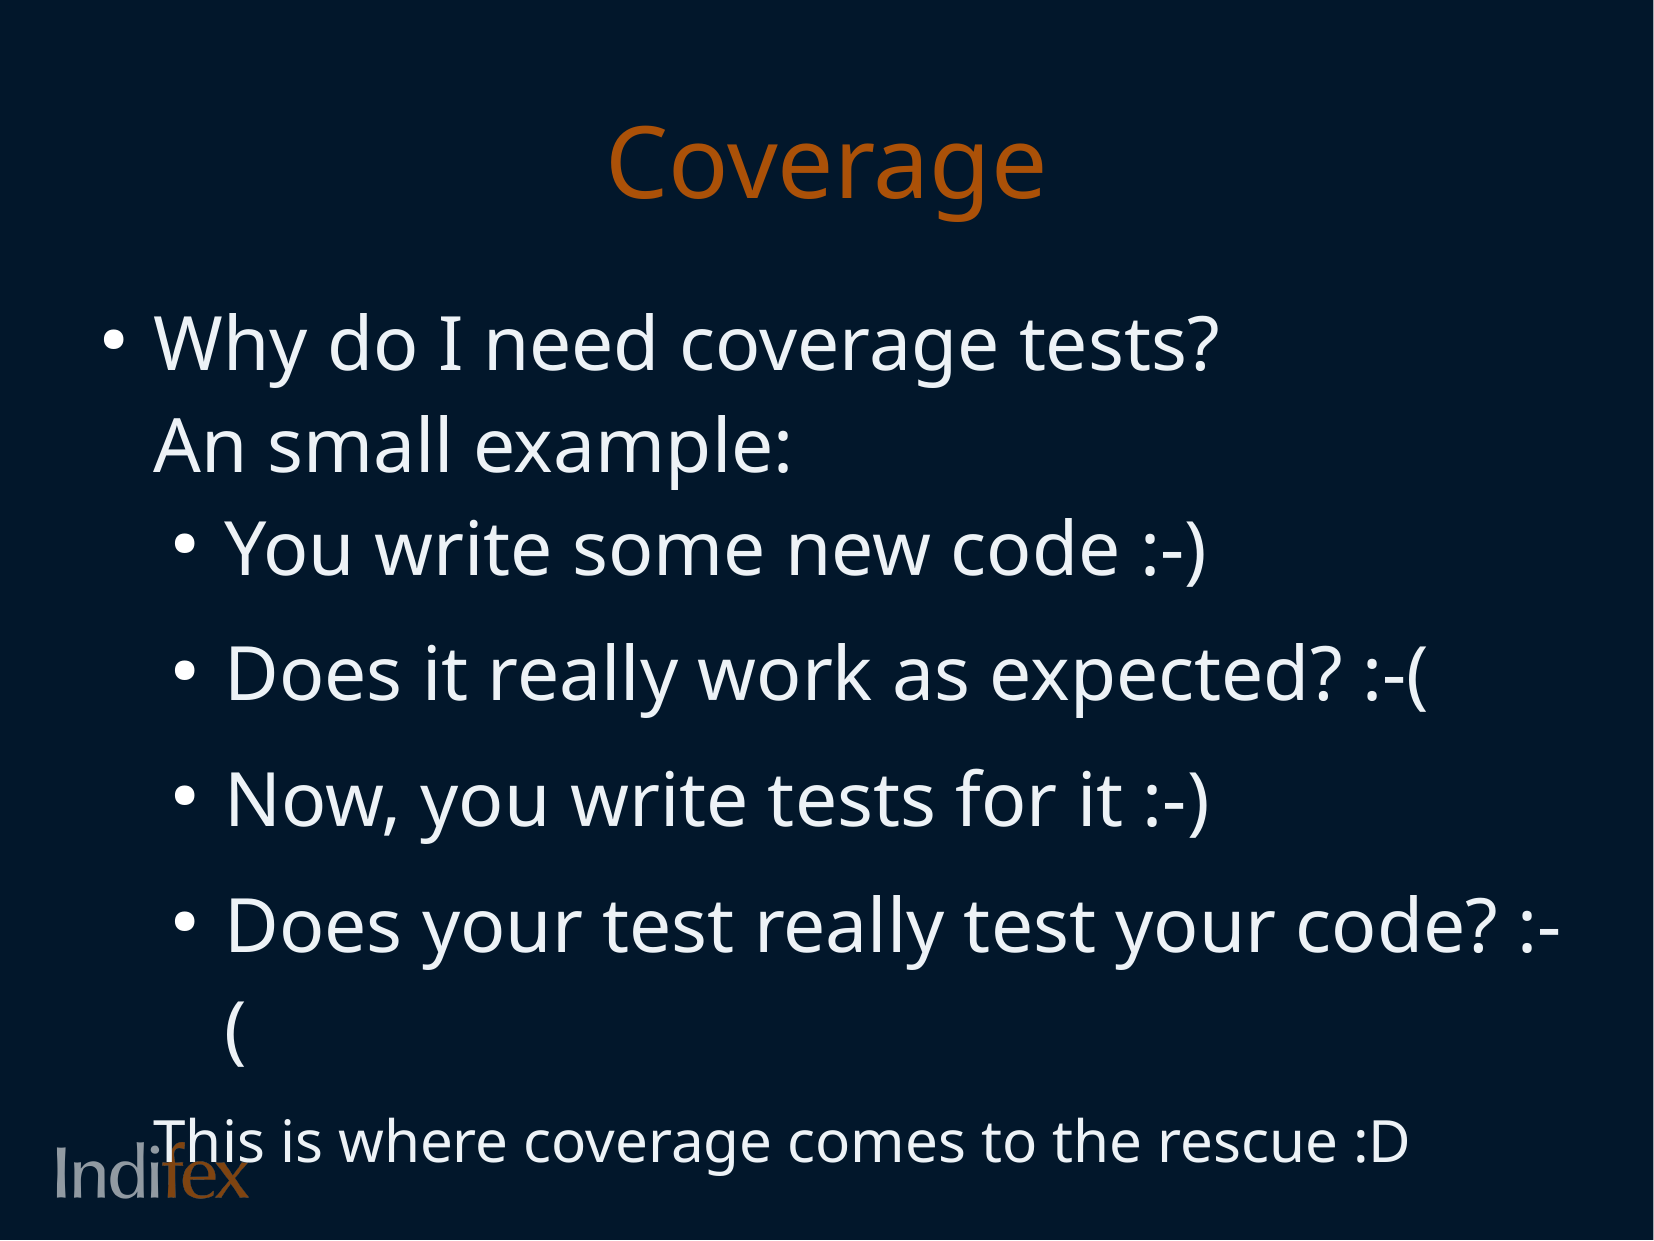

# Coverage
Why do I need coverage tests?
An small example:
You write some new code :-)
Does it really work as expected? :-(
Now, you write tests for it :-)
Does your test really test your code? :-(
This is where coverage comes to the rescue :D